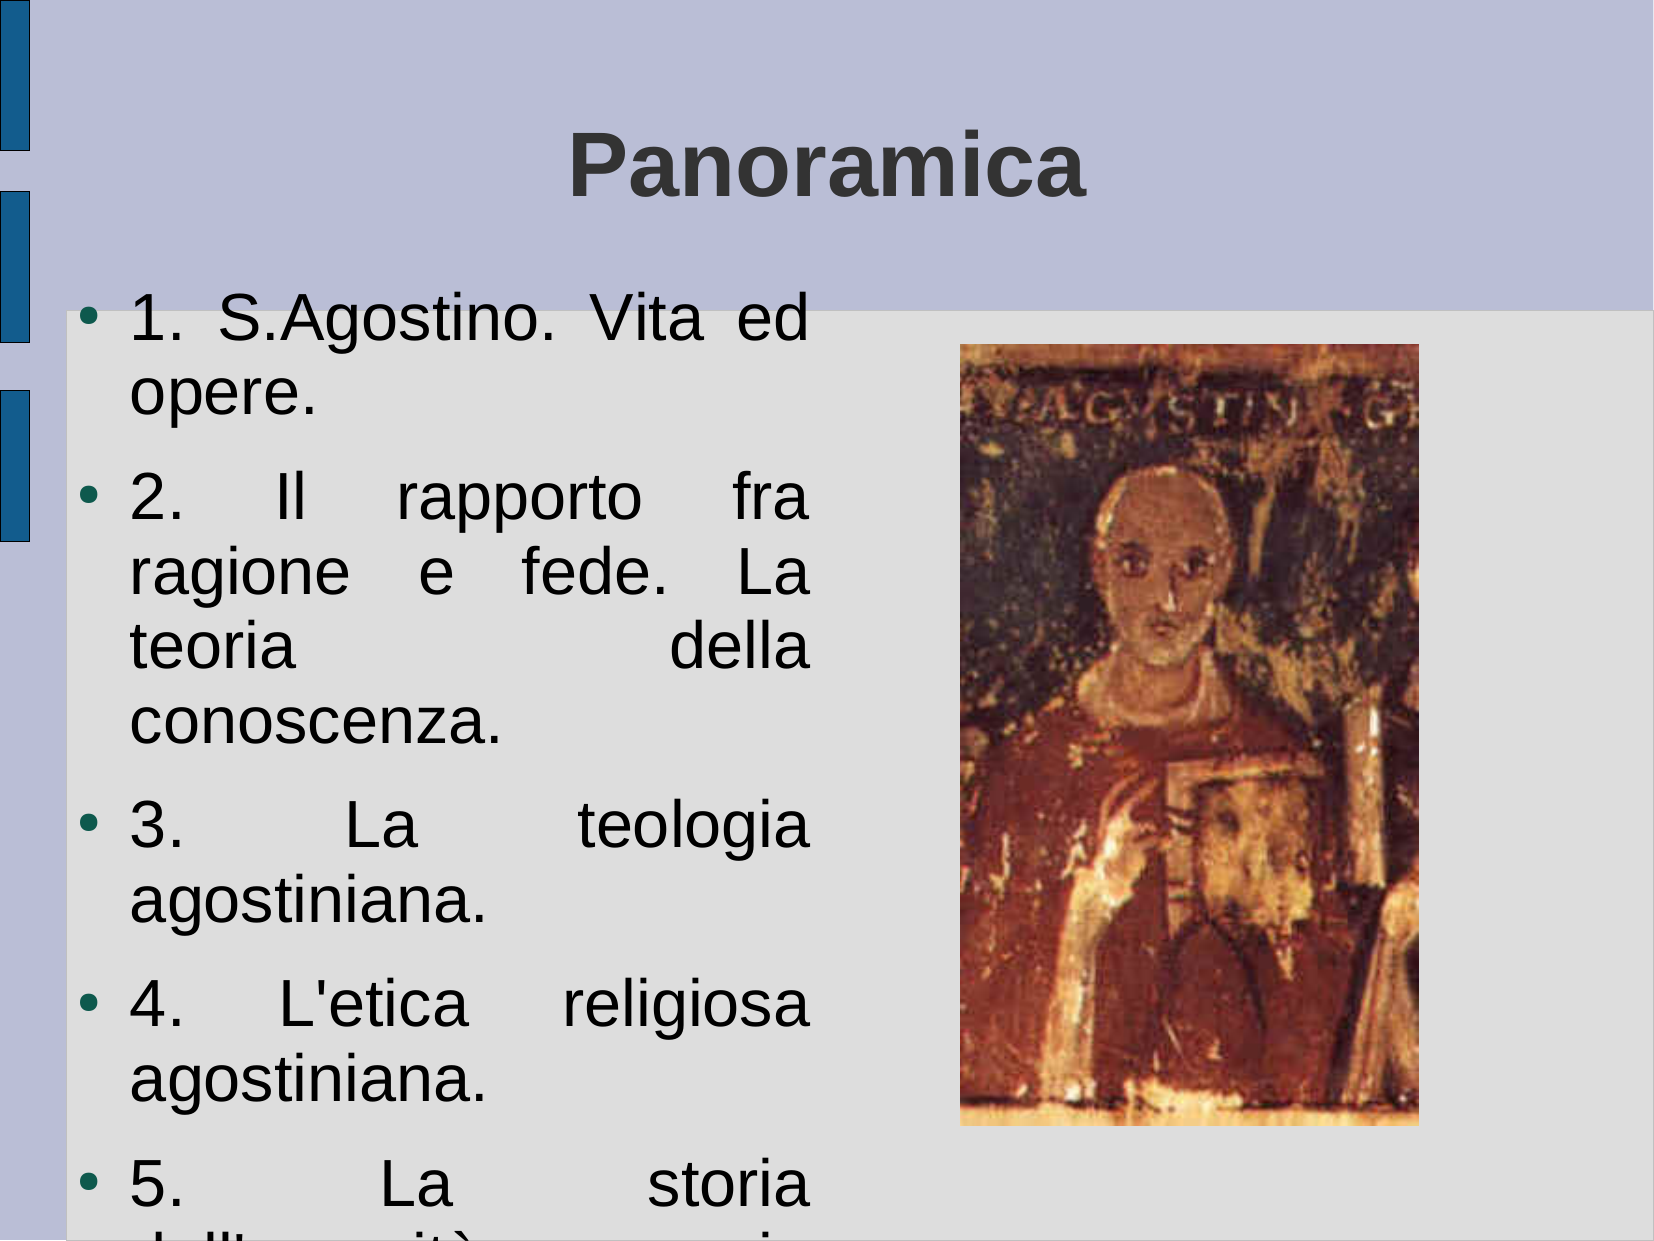

# Panoramica
1. S.Agostino. Vita ed opere.
2. Il rapporto fra ragione e fede. La teoria della conoscenza.
3. La teologia agostiniana.
4. L'etica religiosa agostiniana.
5. La storia dell'umanità in S.Agostino.